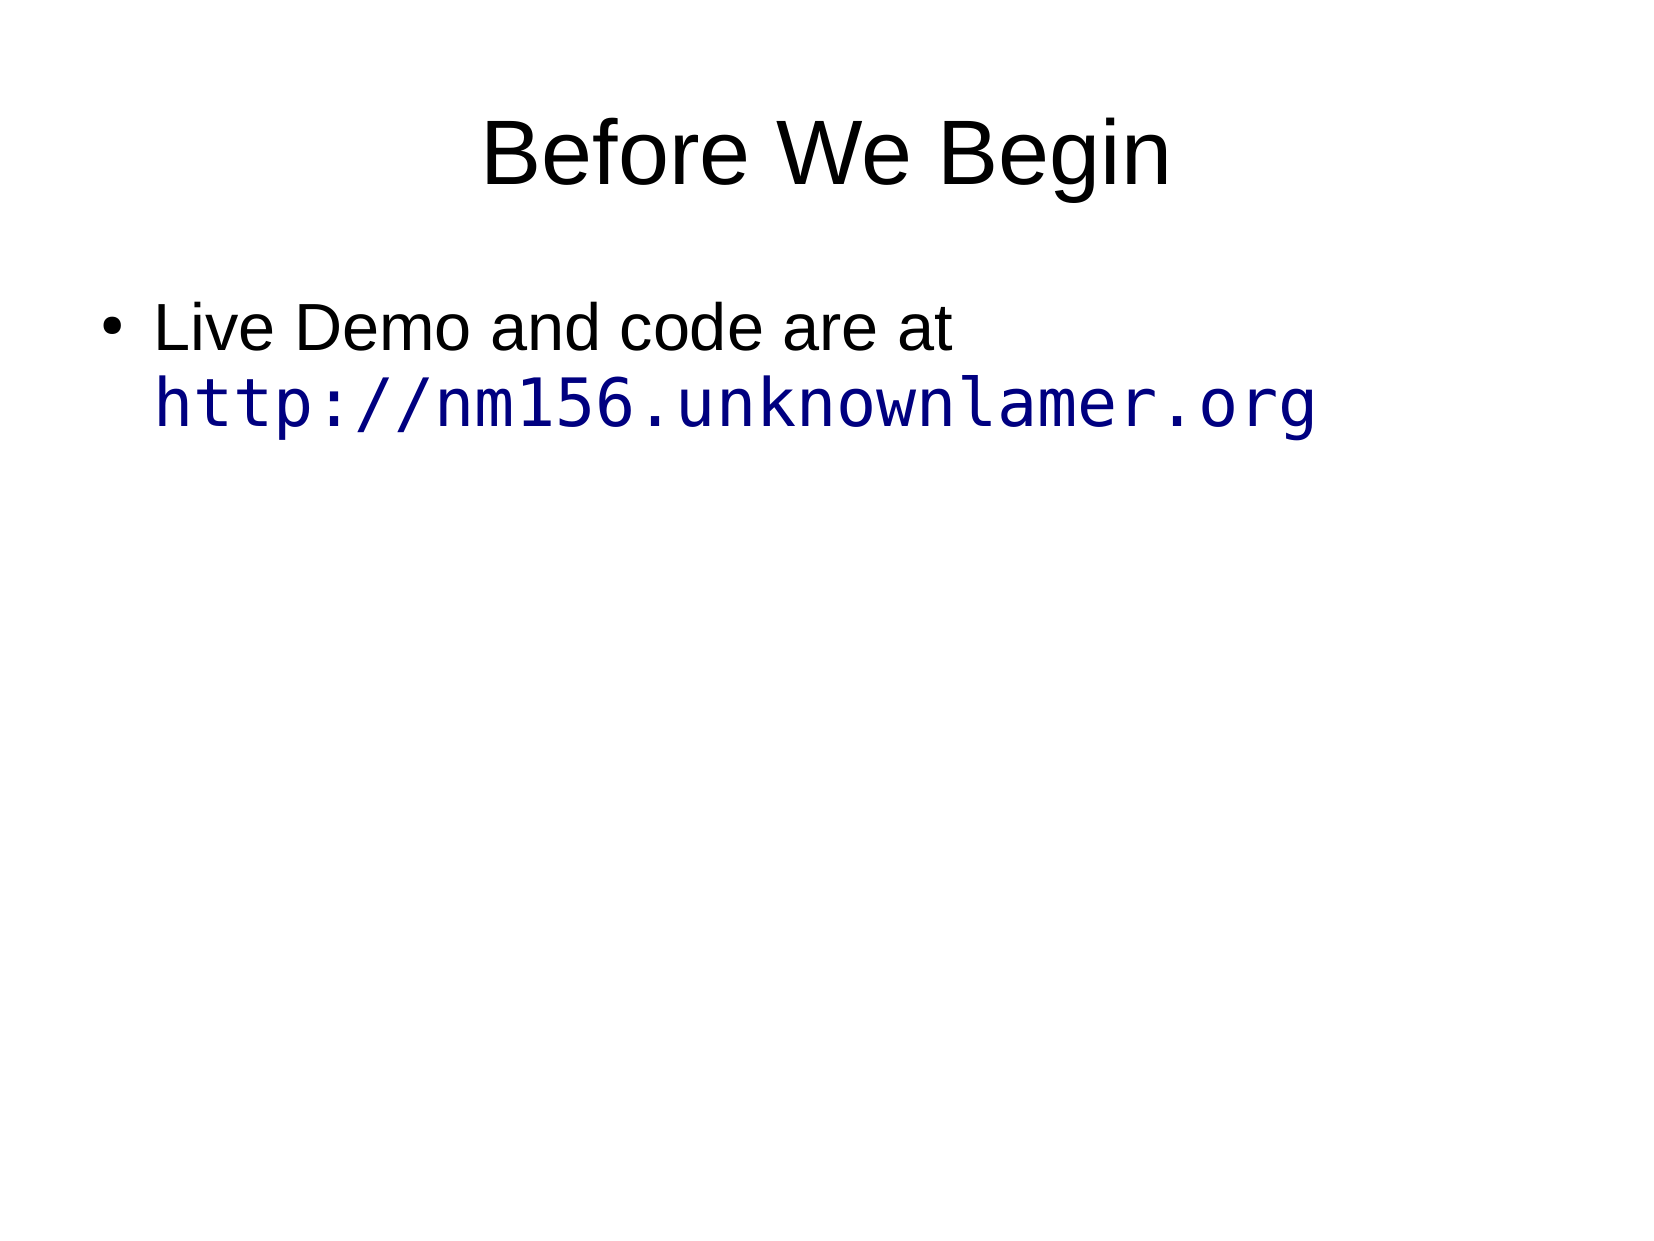

# Before We Begin
Live Demo and code are at http://nm156.unknownlamer.org